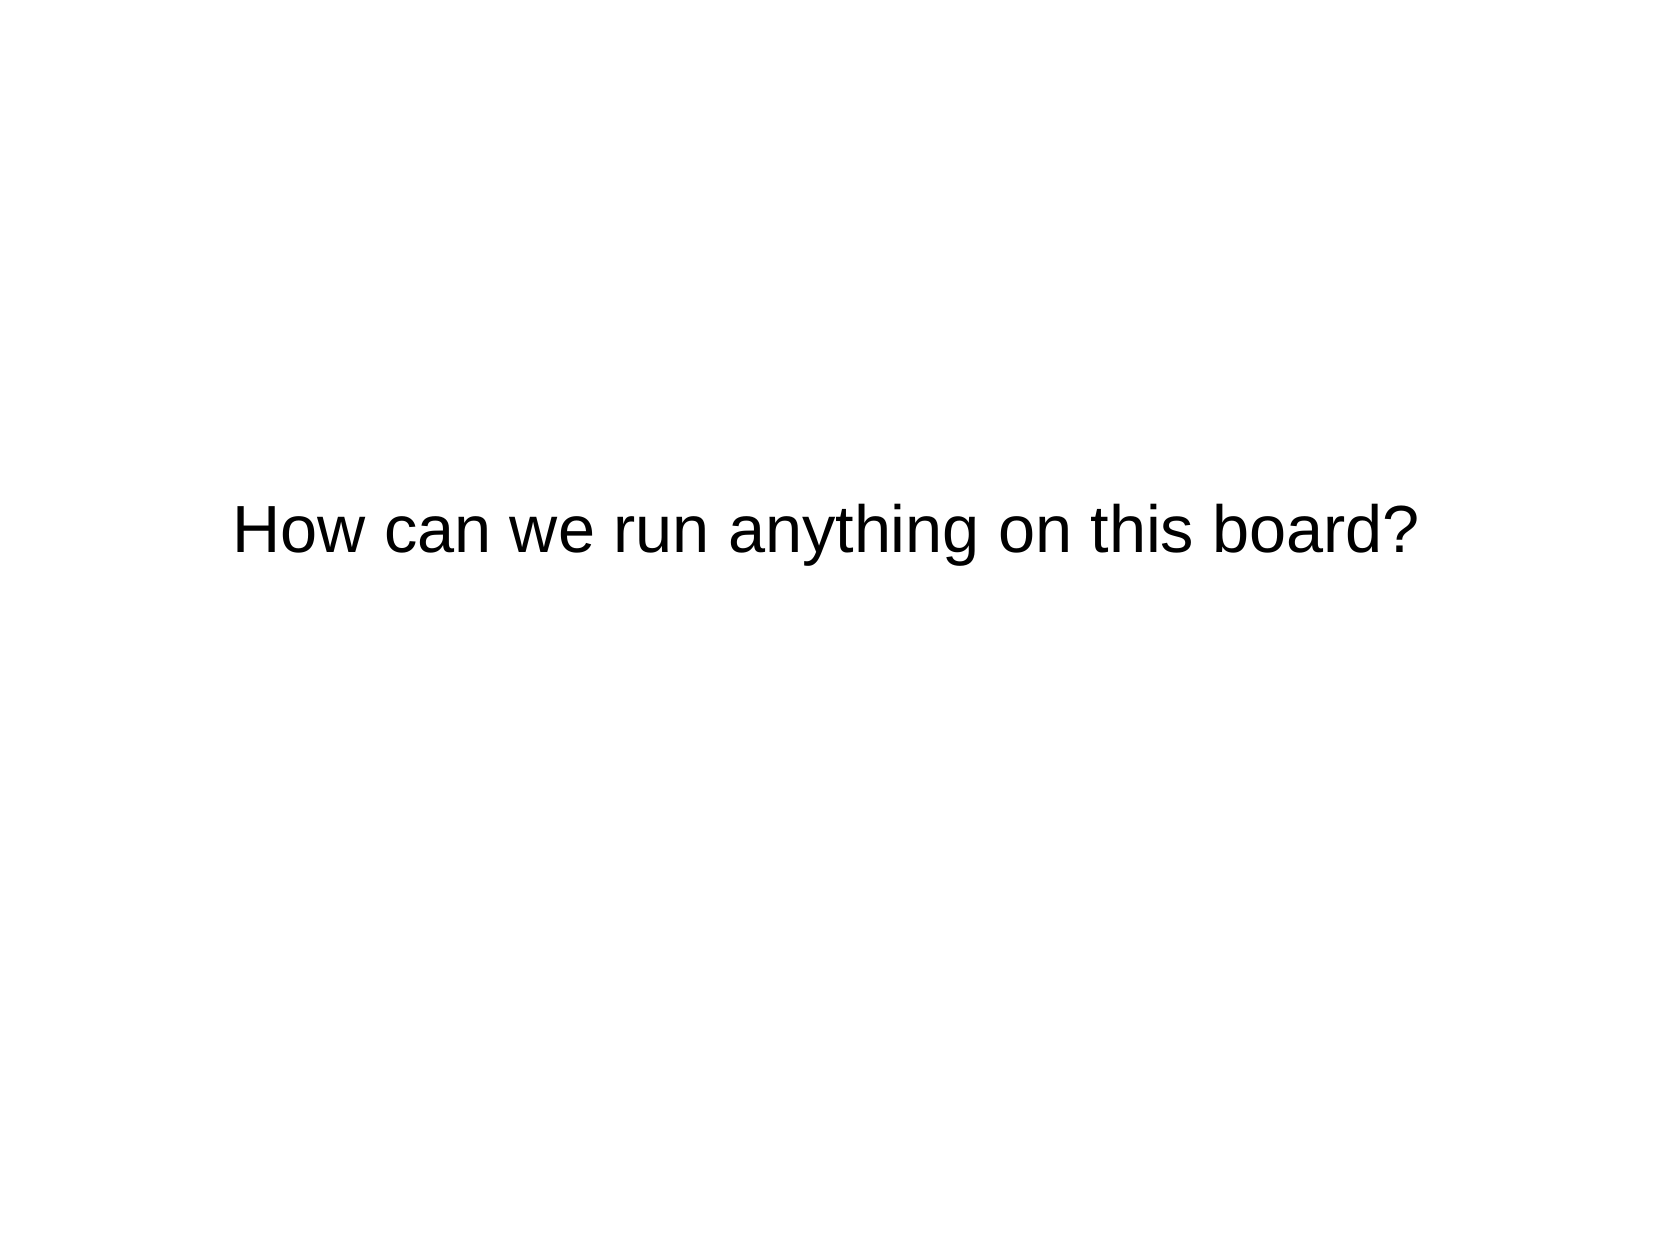

# How can we run anything on this board?